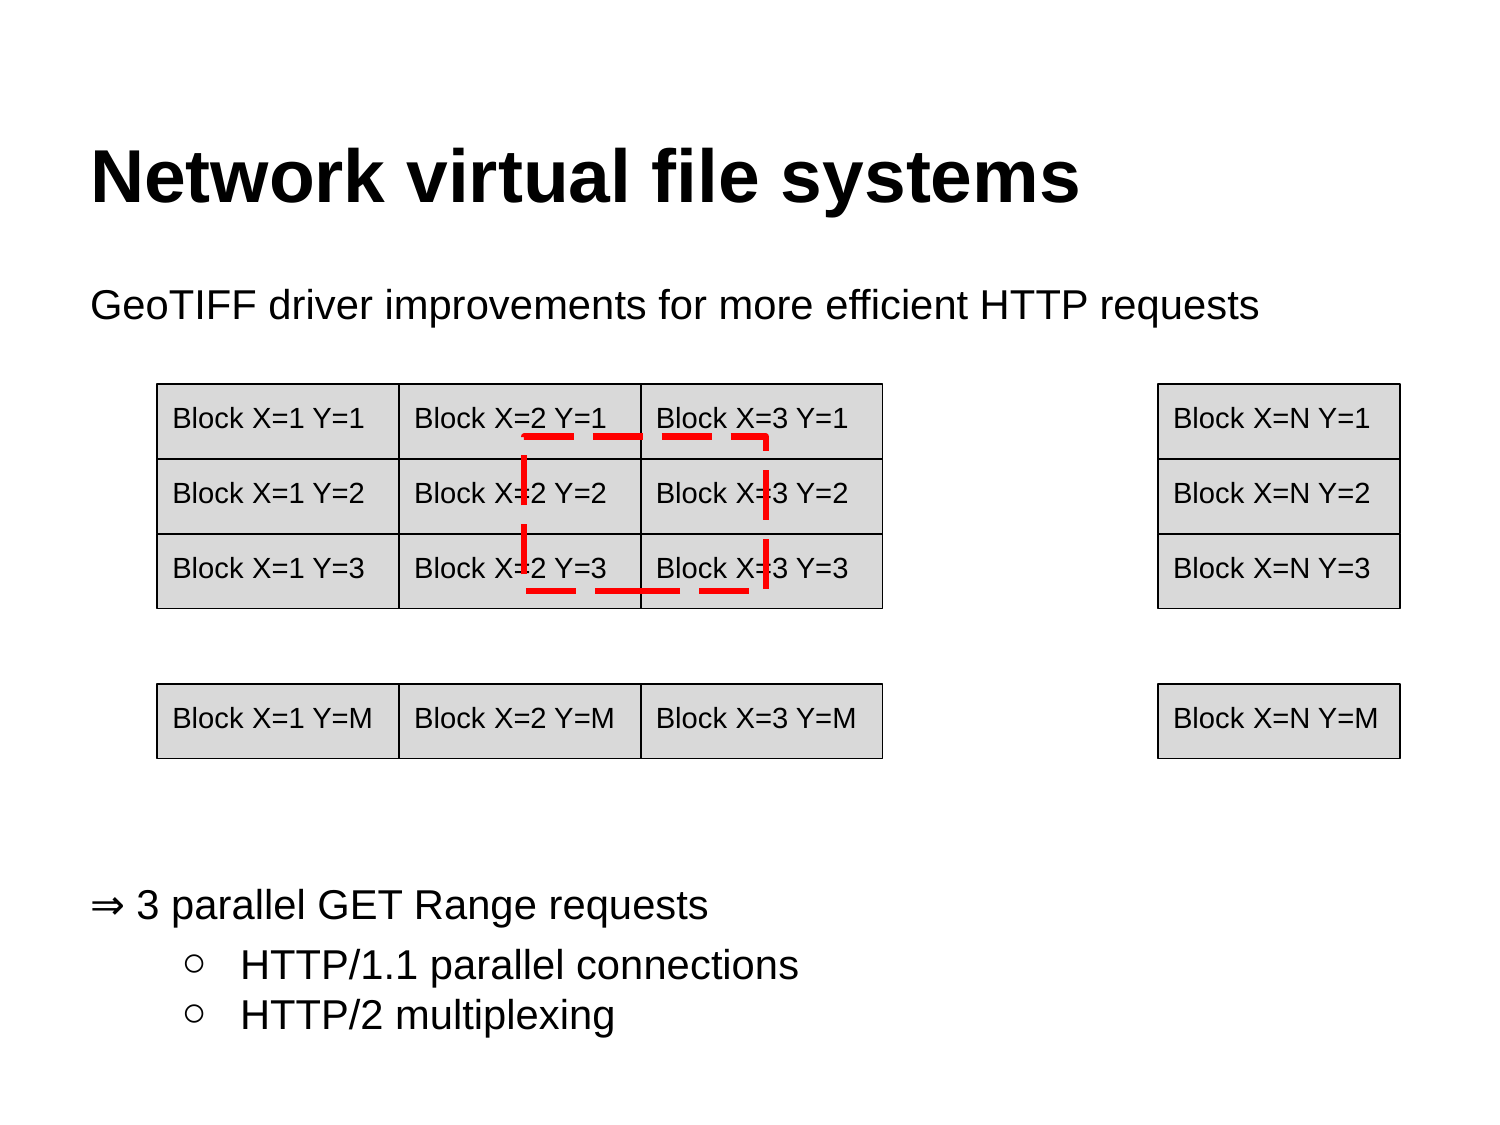

# Network virtual file systems
GeoTIFF driver improvements for more efficient HTTP requests
⇒ 3 parallel GET Range requests
HTTP/1.1 parallel connections
HTTP/2 multiplexing
Block X=1 Y=1
Block X=2 Y=1
Block X=3 Y=1
Block X=N Y=1
Block X=1 Y=2
Block X=2 Y=2
Block X=3 Y=2
Block X=N Y=2
Block X=1 Y=3
Block X=2 Y=3
Block X=3 Y=3
Block X=N Y=3
Block X=1 Y=M
Block X=2 Y=M
Block X=3 Y=M
Block X=N Y=M